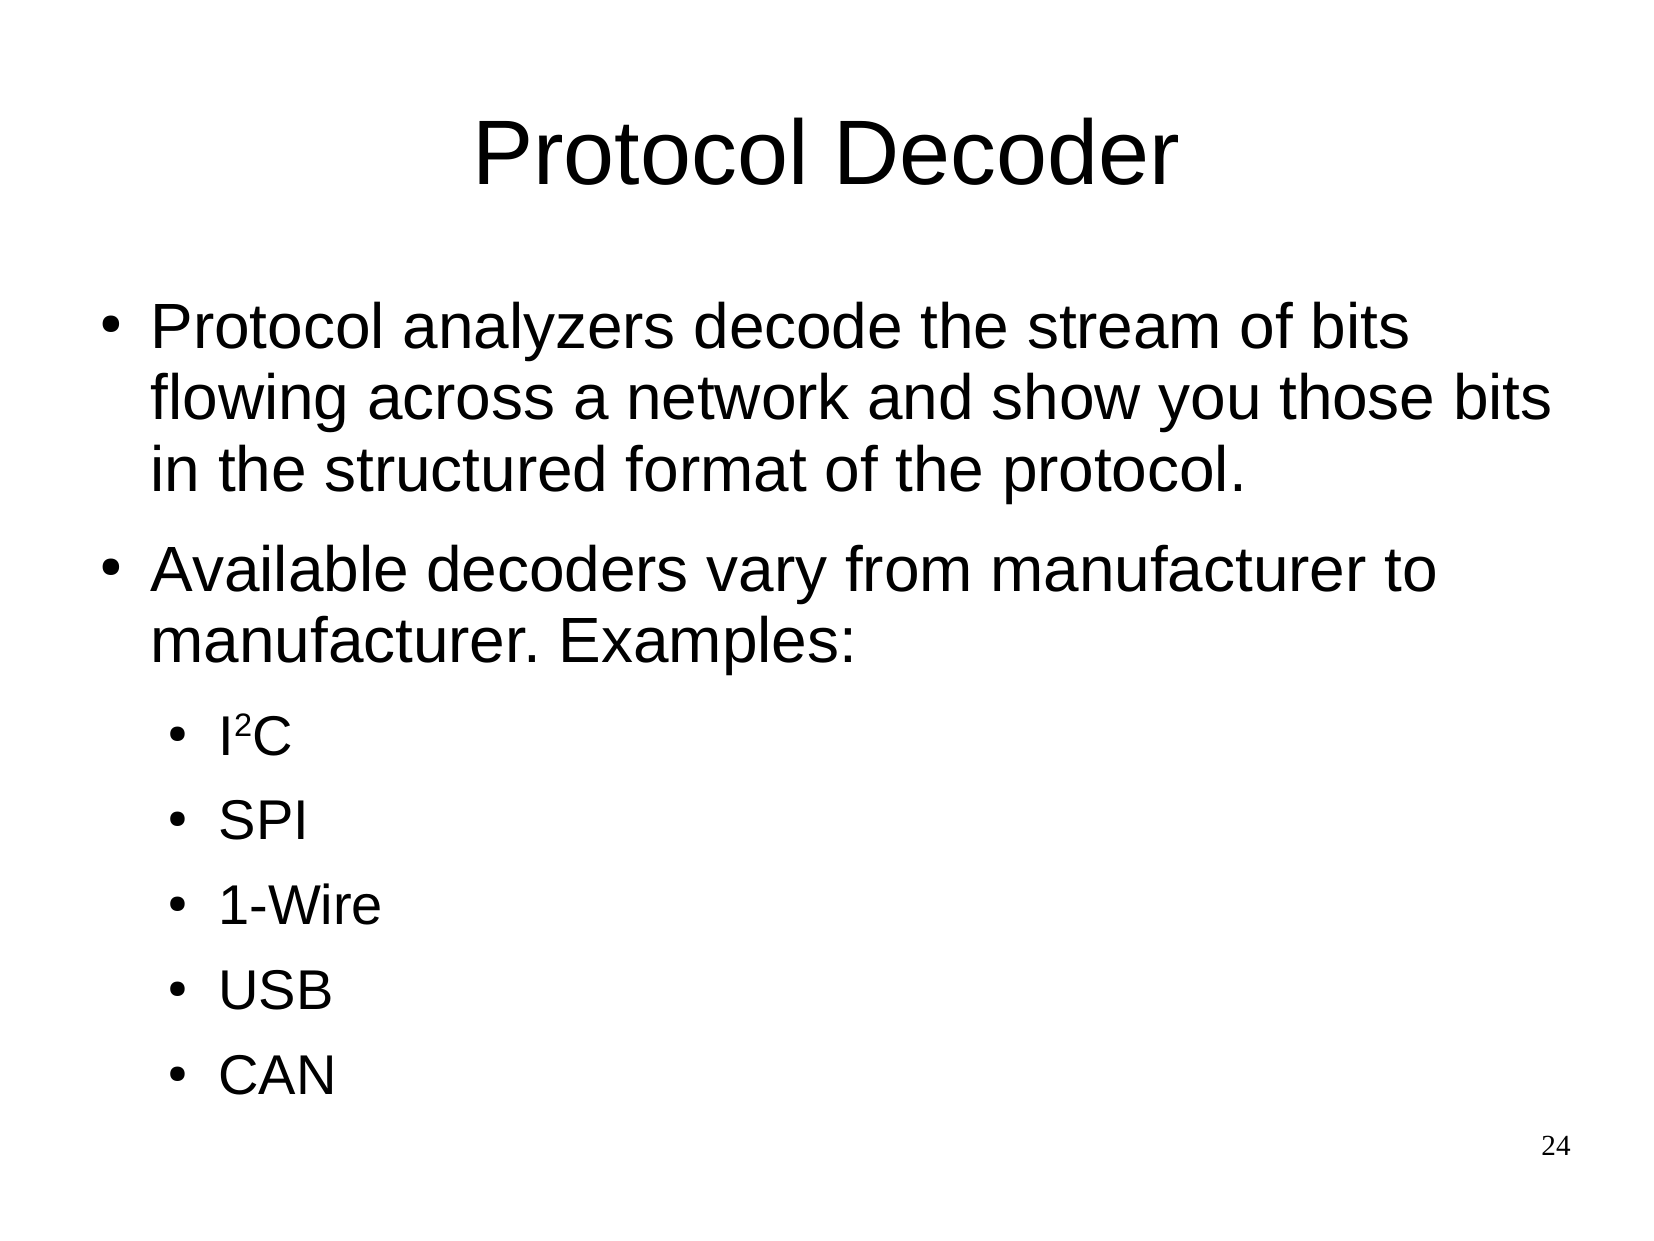

# Protocol Decoder
Protocol analyzers decode the stream of bits flowing across a network and show you those bits in the structured format of the protocol.
Available decoders vary from manufacturer to manufacturer. Examples:
I2C
SPI
1-Wire
USB
CAN
24